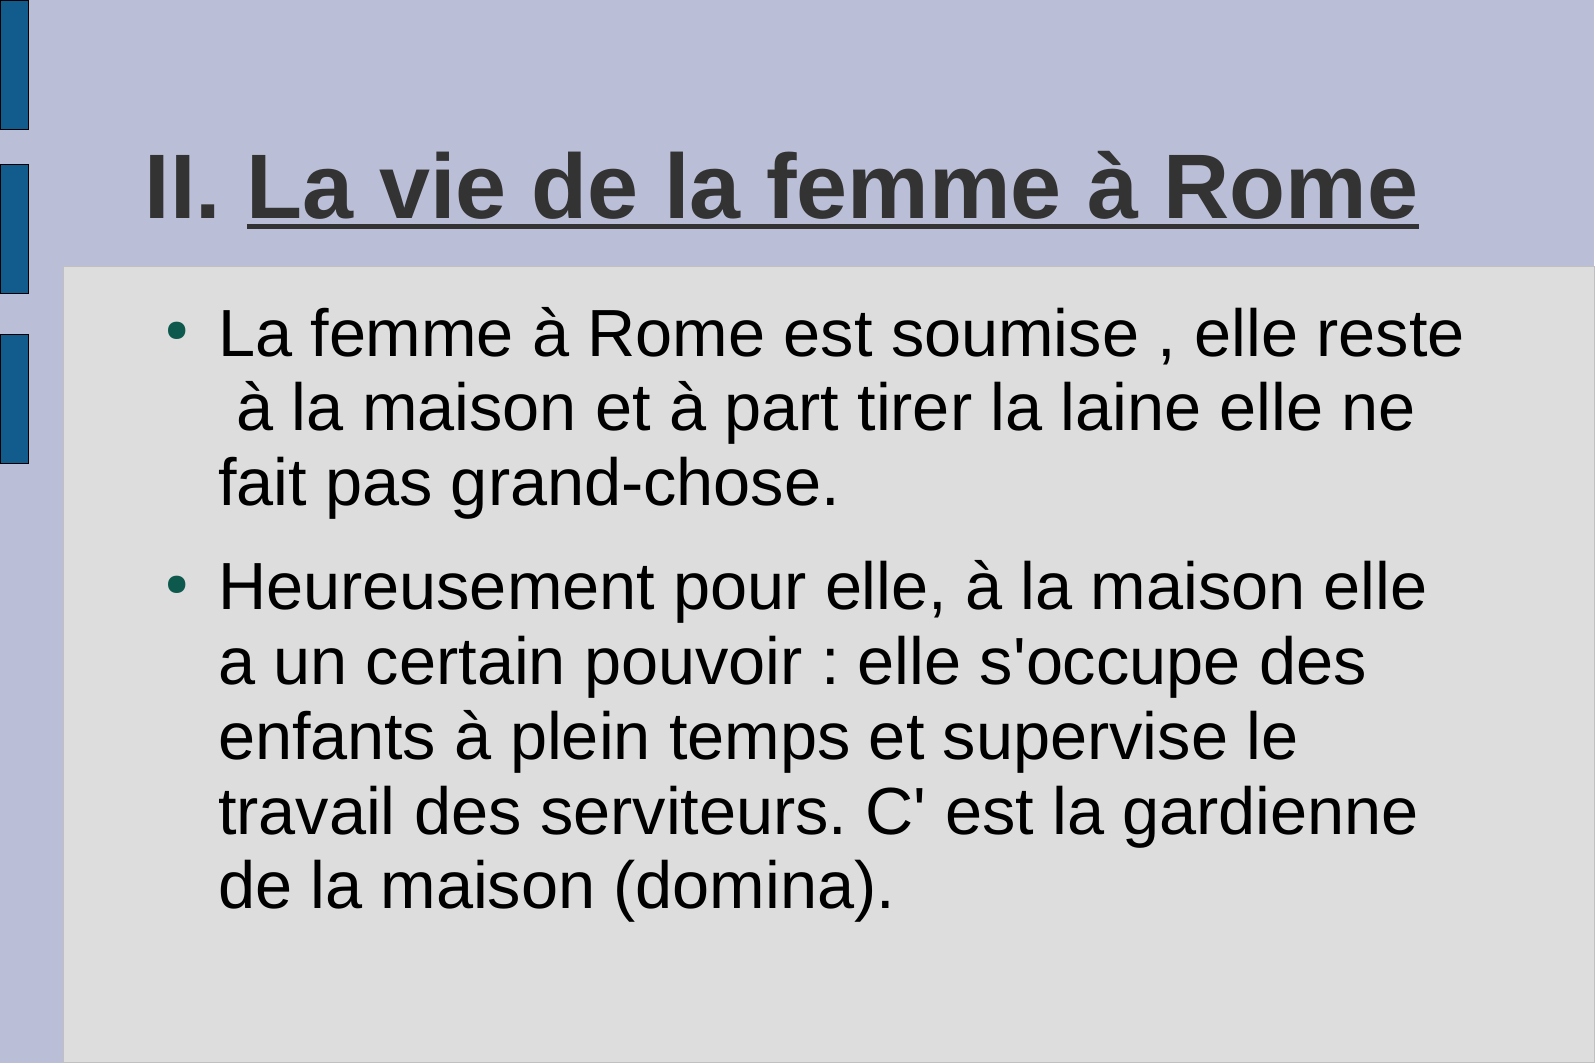

# II. La vie de la femme à Rome
La femme à Rome est soumise , elle reste à la maison et à part tirer la laine elle ne fait pas grand-chose.
Heureusement pour elle, à la maison elle a un certain pouvoir : elle s'occupe des enfants à plein temps et supervise le travail des serviteurs. C' est la gardienne de la maison (domina).